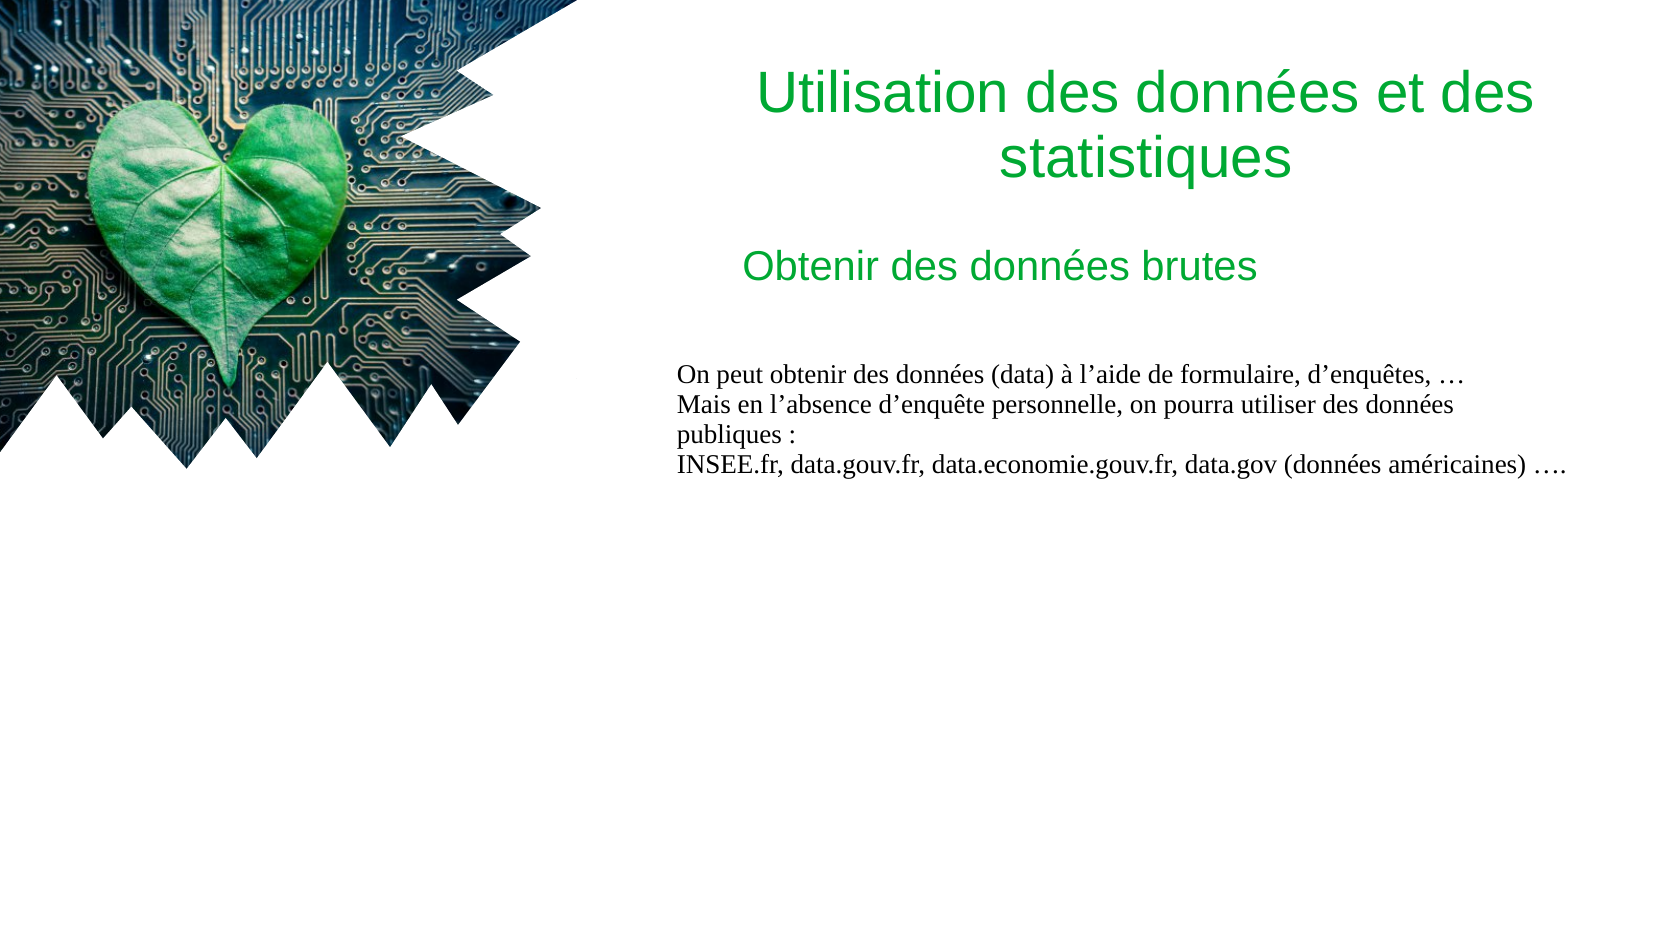

Utilisation des données et des statistiques
Obtenir des données brutes
On peut obtenir des données (data) à l’aide de formulaire, d’enquêtes, …
Mais en l’absence d’enquête personnelle, on pourra utiliser des données publiques :
INSEE.fr, data.gouv.fr, data.economie.gouv.fr, data.gov (données américaines) ….